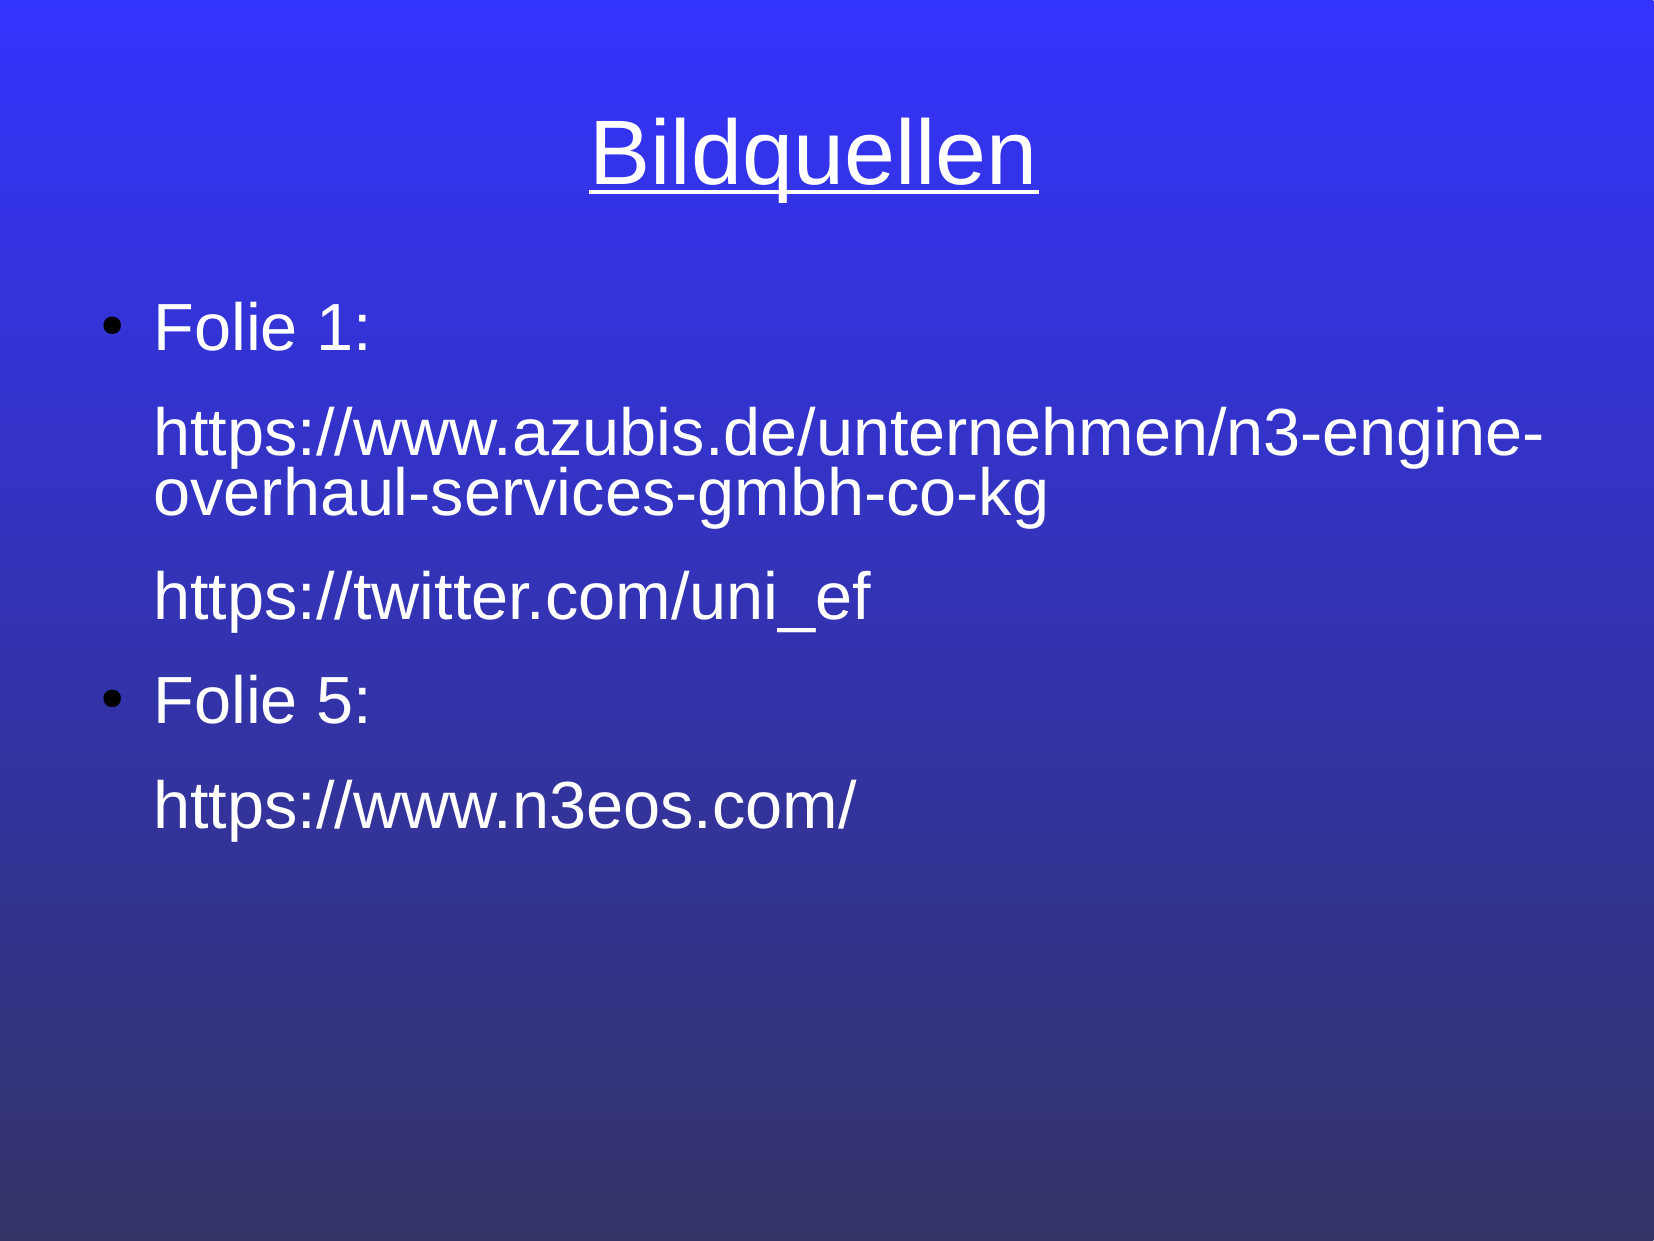

# Bildquellen
Folie 1:
https://www.azubis.de/unternehmen/n3-engine-overhaul-services-gmbh-co-kg
https://twitter.com/uni_ef
Folie 5:
https://www.n3eos.com/